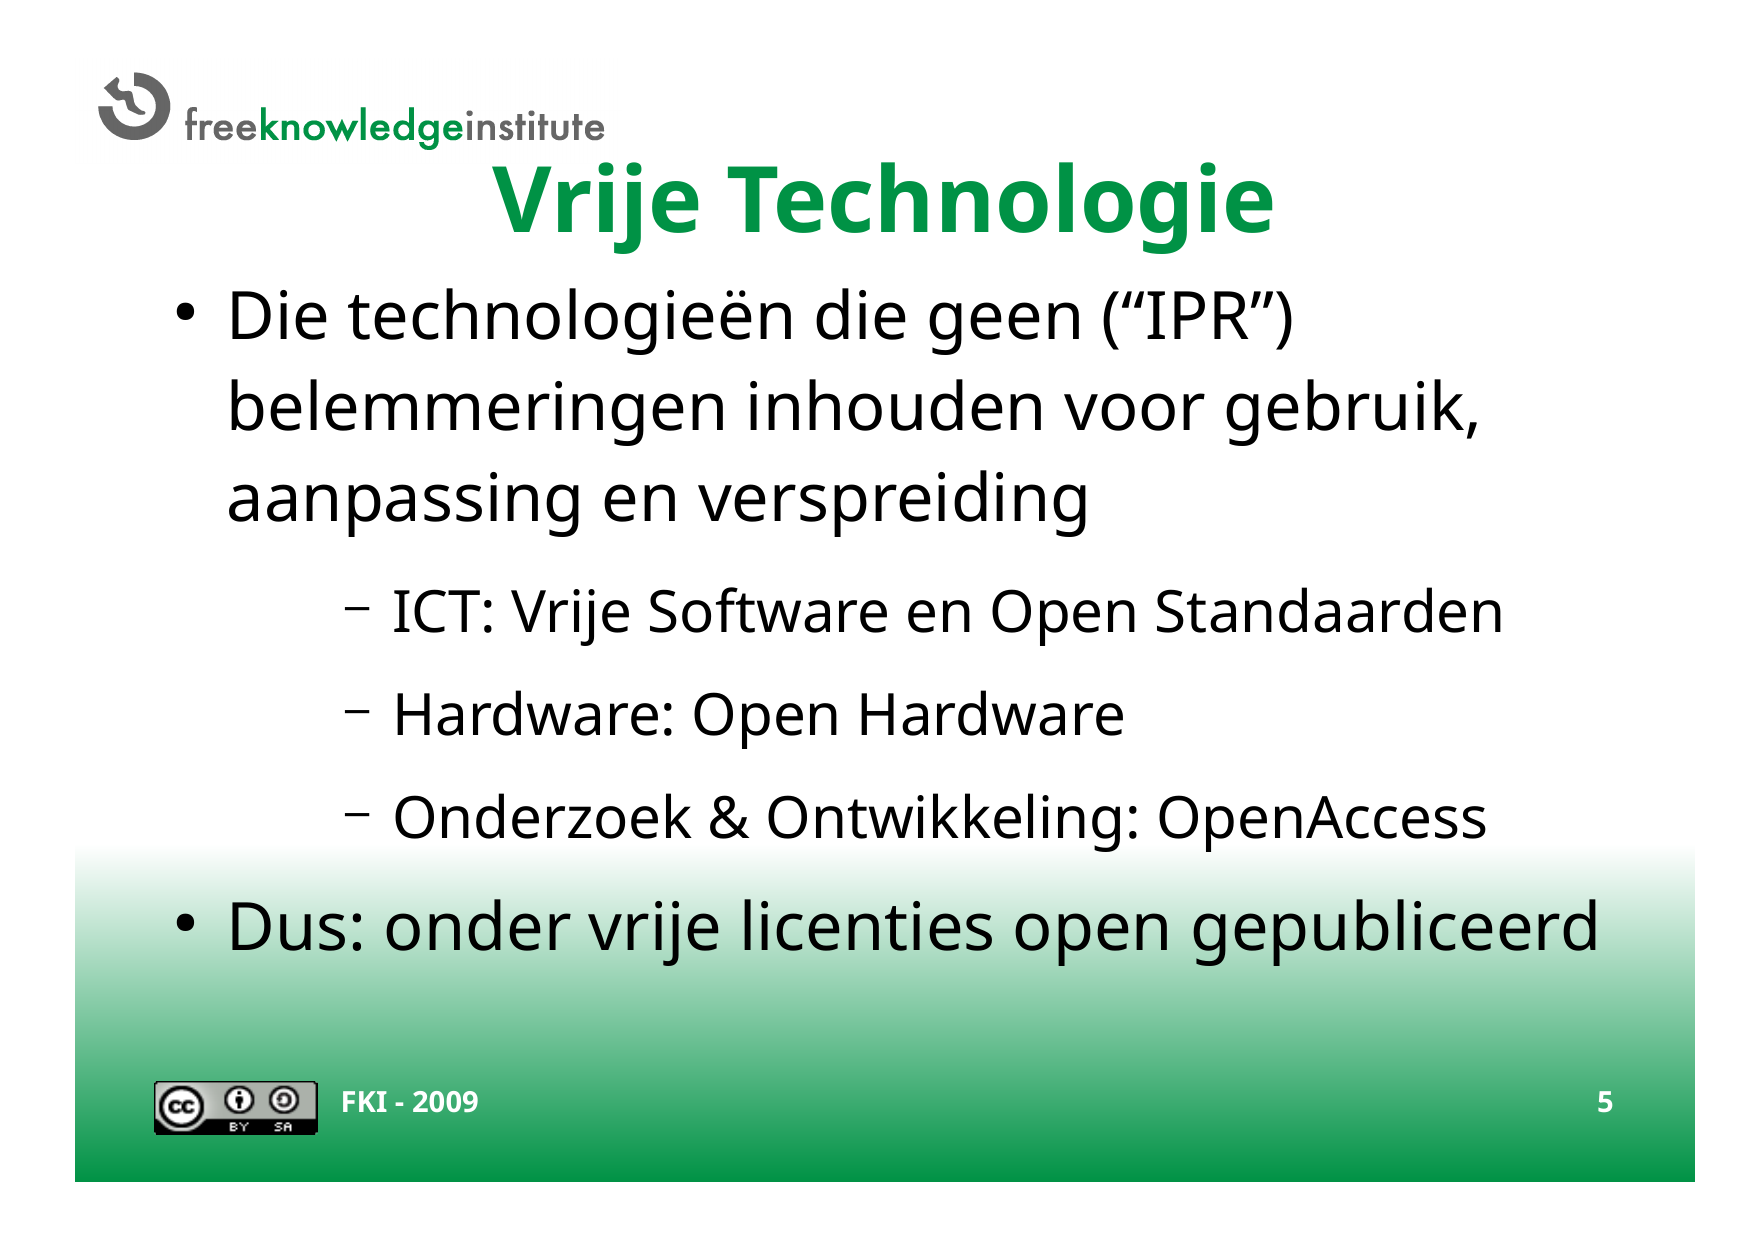

# Vrije Technologie
Die technologieën die geen (“IPR”) belemmeringen inhouden voor gebruik, aanpassing en verspreiding
ICT: Vrije Software en Open Standaarden
Hardware: Open Hardware
Onderzoek & Ontwikkeling: OpenAccess
Dus: onder vrije licenties open gepubliceerd
5